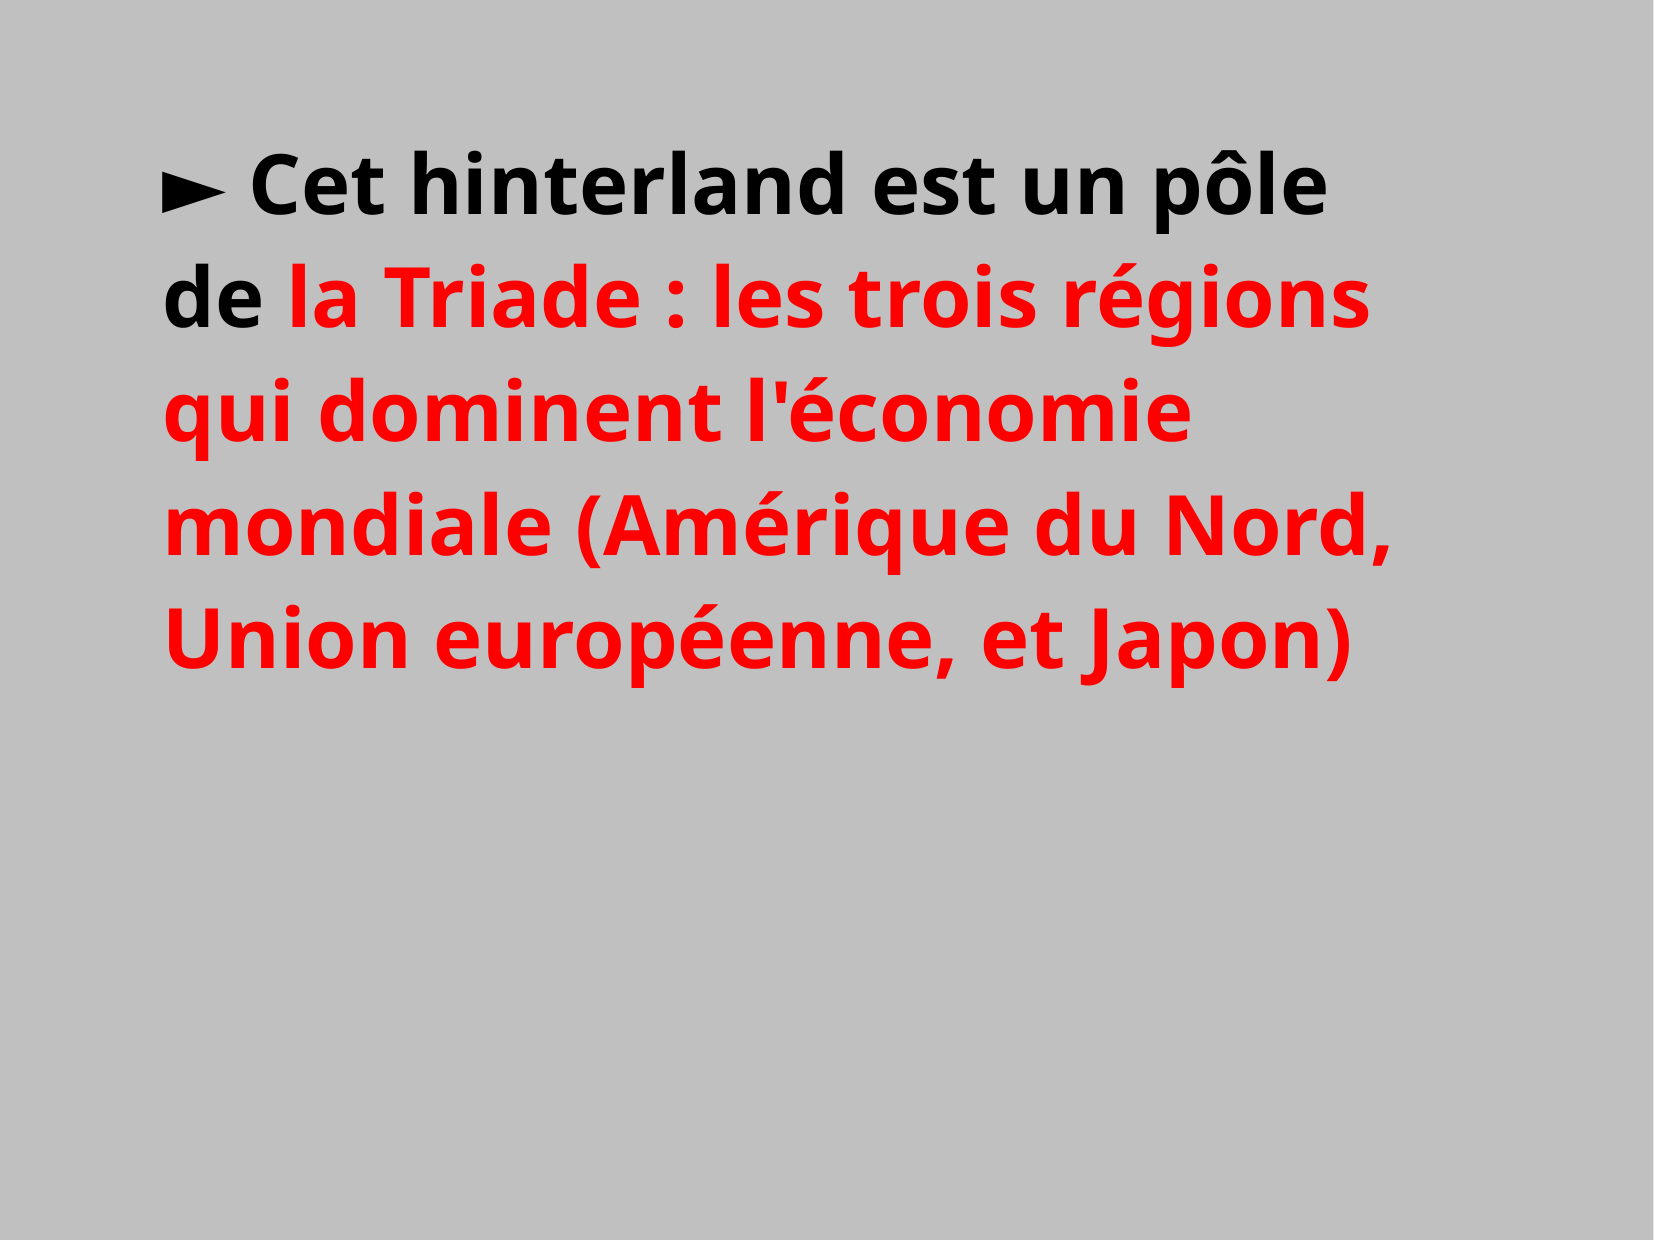

► Cet hinterland est un pôle de la Triade : les trois régions qui dominent l'économie mondiale (Amérique du Nord, Union européenne, et Japon)